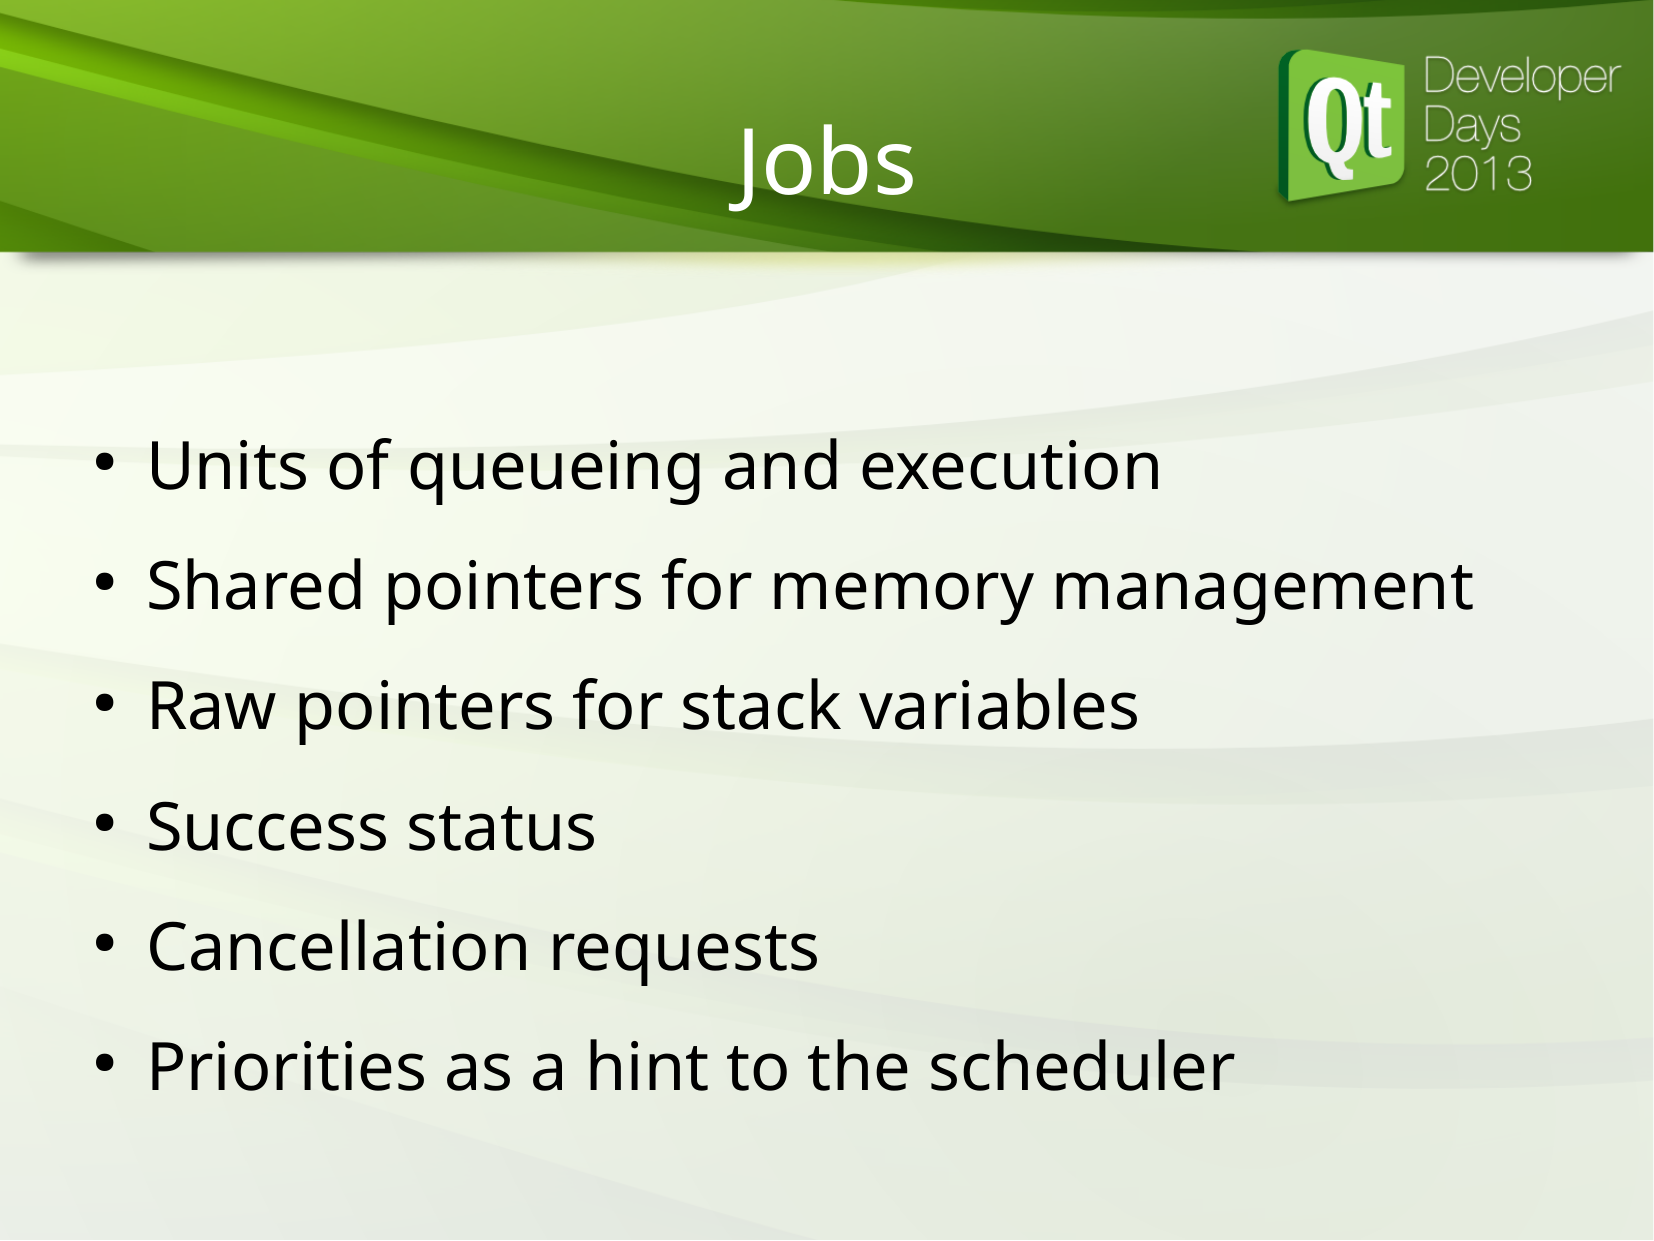

# Jobs
Units of queueing and execution
Shared pointers for memory management
Raw pointers for stack variables
Success status
Cancellation requests
Priorities as a hint to the scheduler